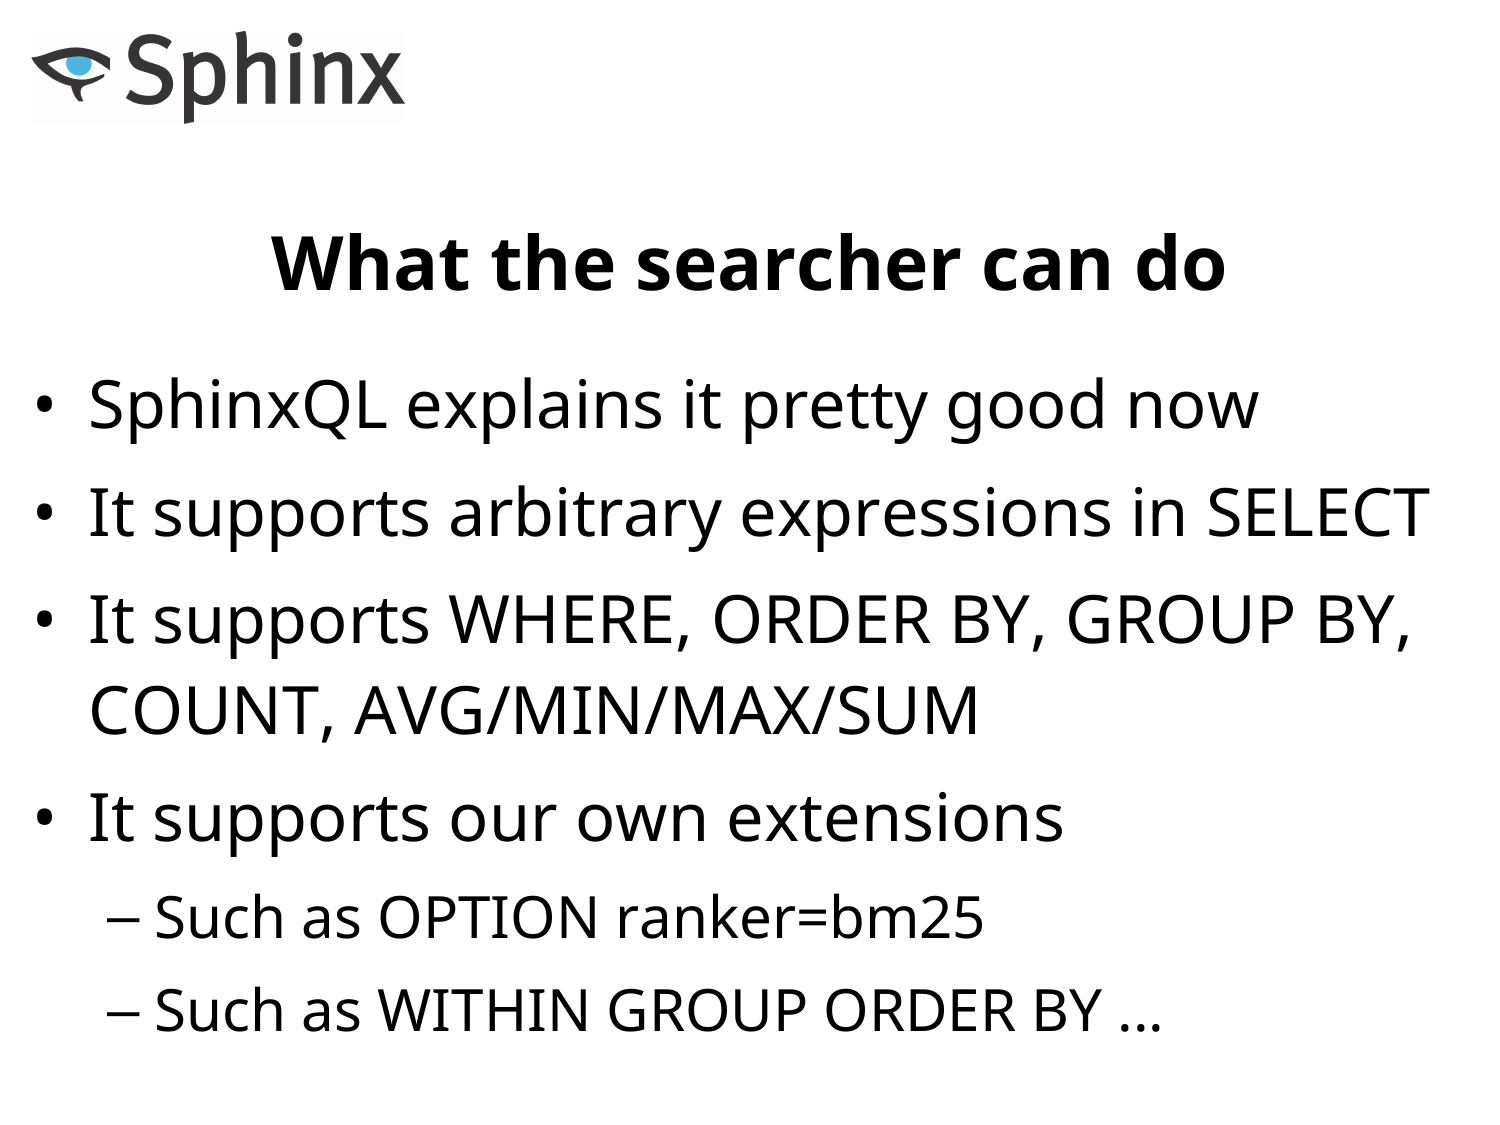

# What the searcher can do
SphinxQL explains it pretty good now
It supports arbitrary expressions in SELECT
It supports WHERE, ORDER BY, GROUP BY, COUNT, AVG/MIN/MAX/SUM
It supports our own extensions
Such as OPTION ranker=bm25
Such as WITHIN GROUP ORDER BY ...